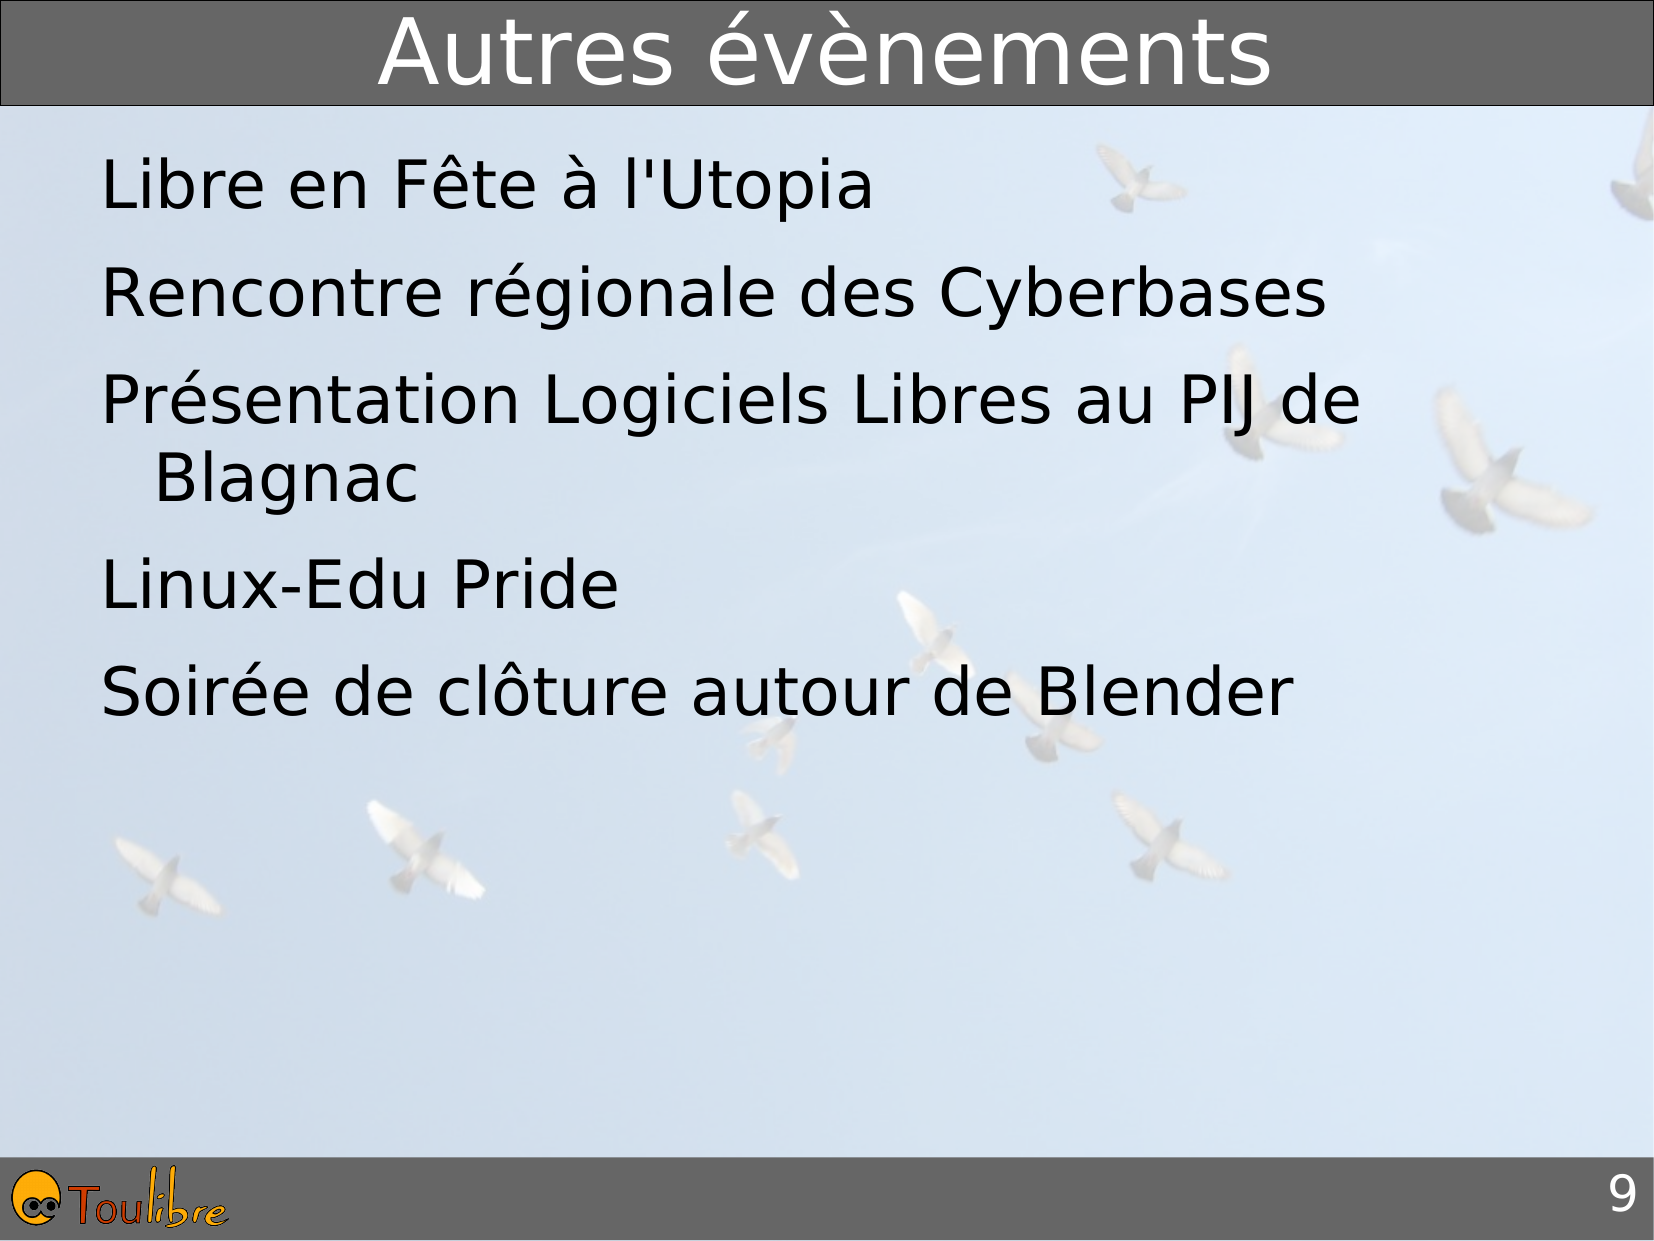

# Autres évènements
Libre en Fête à l'Utopia
Rencontre régionale des Cyberbases
Présentation Logiciels Libres au PIJ de Blagnac
Linux-Edu Pride
Soirée de clôture autour de Blender